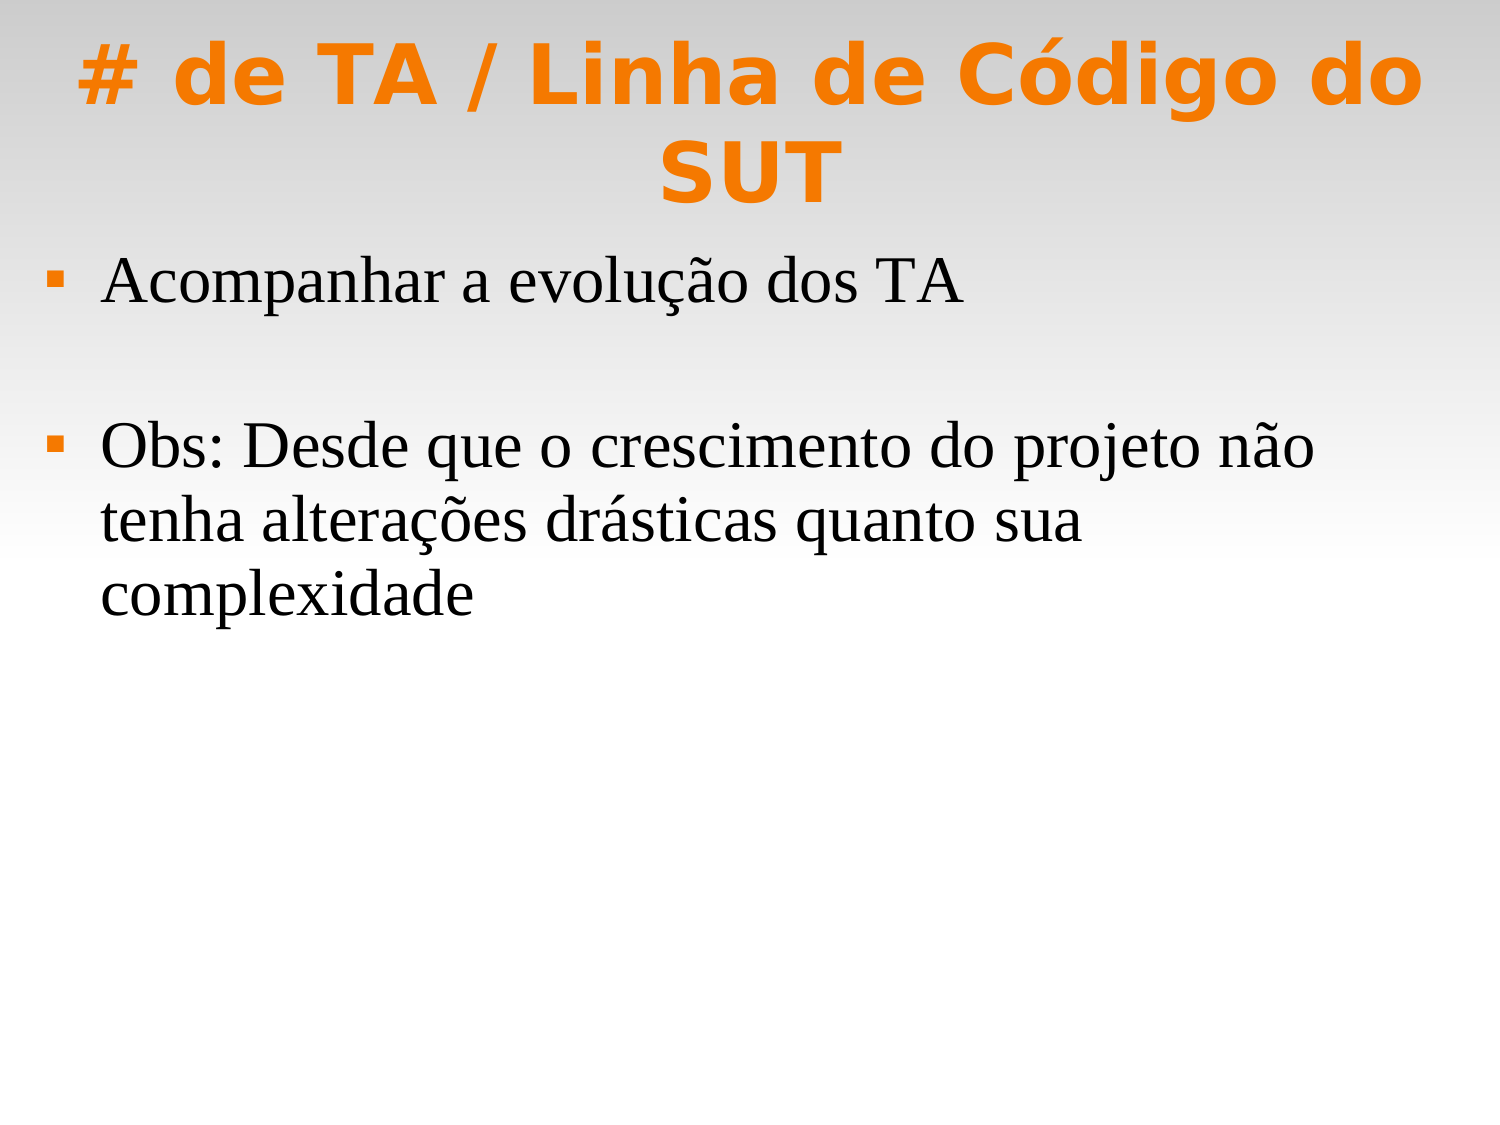

# # de TA / Linha de Código do SUT
Acompanhar a evolução dos TA
Obs: Desde que o crescimento do projeto não tenha alterações drásticas quanto sua complexidade